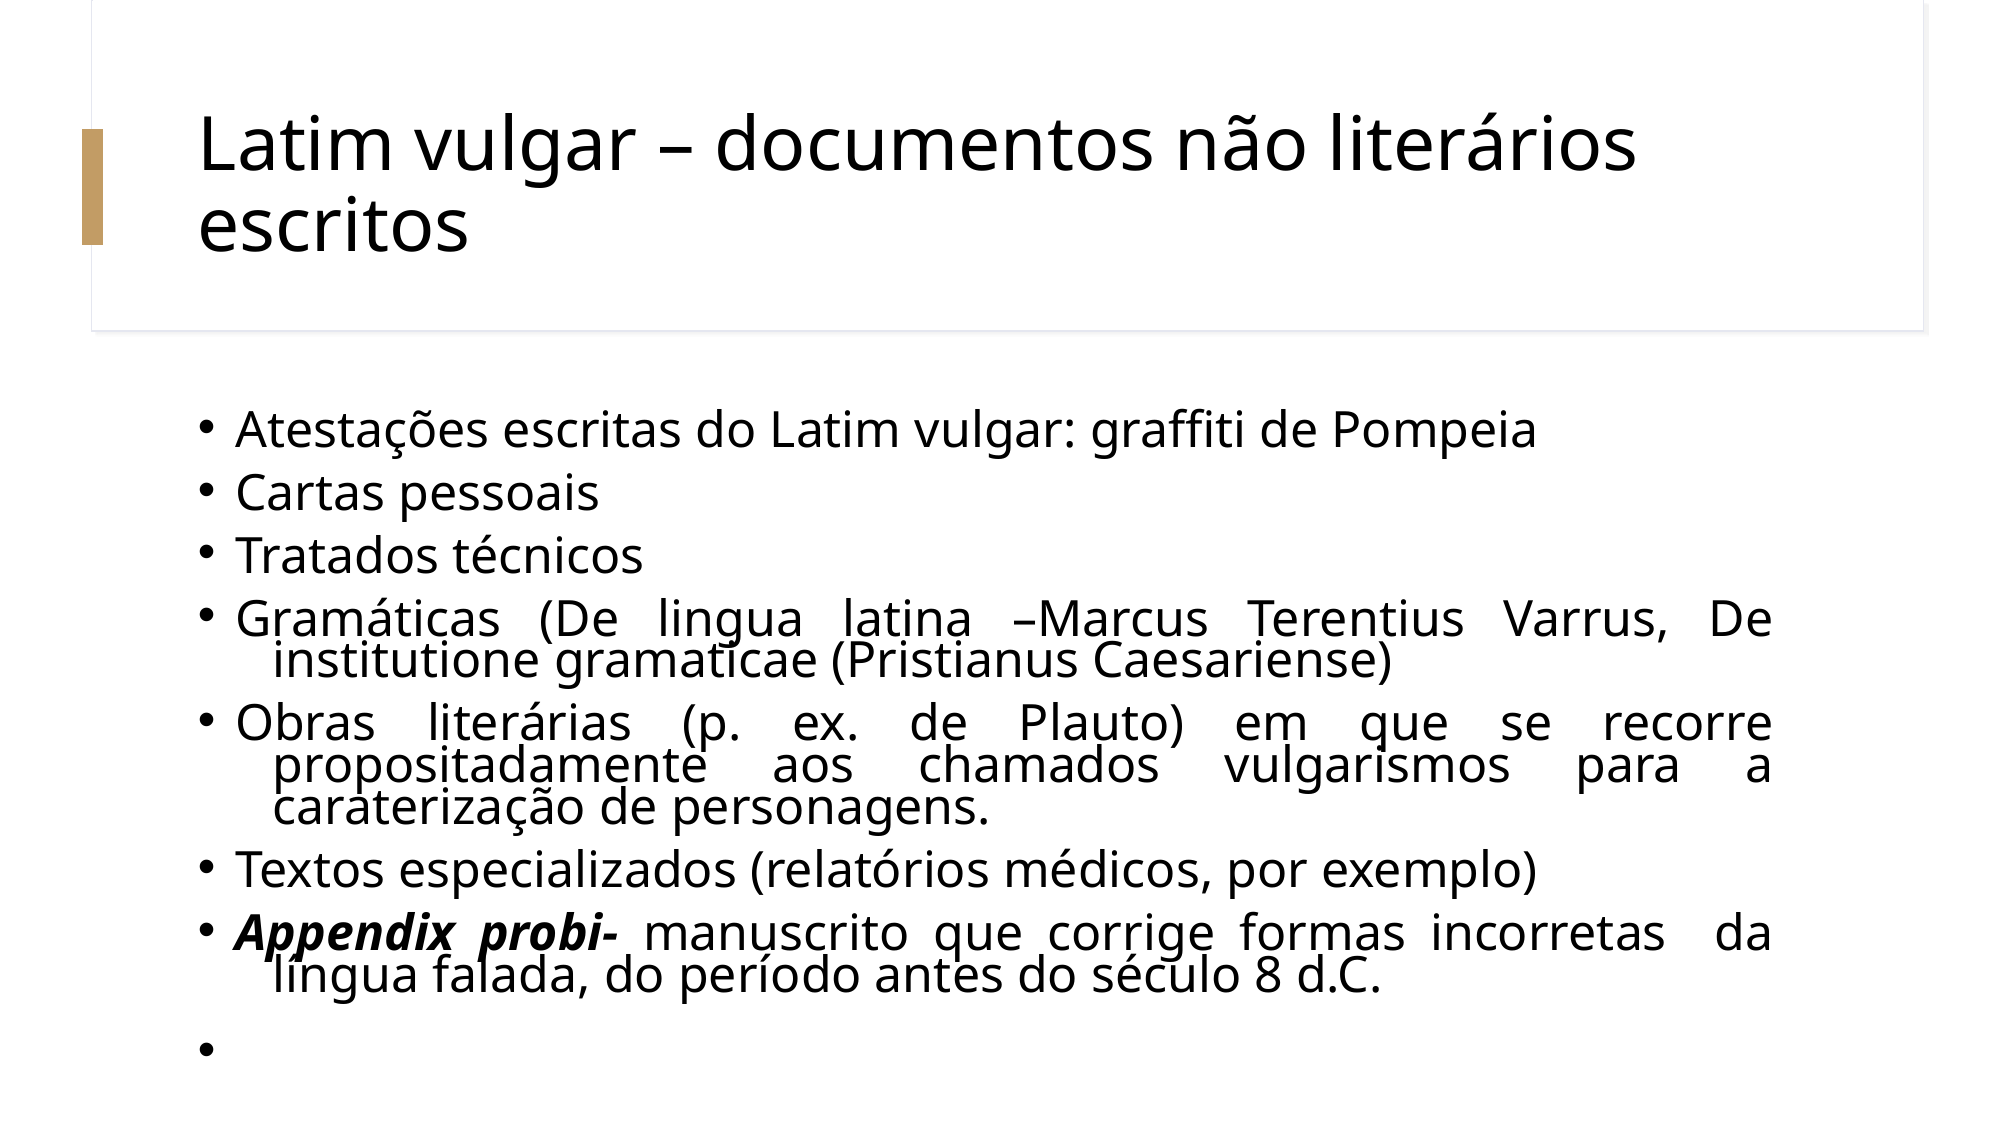

# Latim vulgar – documentos não literários escritos
Atestações escritas do Latim vulgar: graffiti de Pompeia
Cartas pessoais
Tratados técnicos
Gramáticas (De lingua latina –Marcus Terentius Varrus, De institutione gramaticae (Pristianus Caesariense)
Obras literárias (p. ex. de Plauto) em que se recorre propositadamente aos chamados vulgarismos para a caraterização de personagens.
Textos especializados (relatórios médicos, por exemplo)
Appendix probi- manuscrito que corrige formas incorretas da língua falada, do período antes do século 8 d.C.